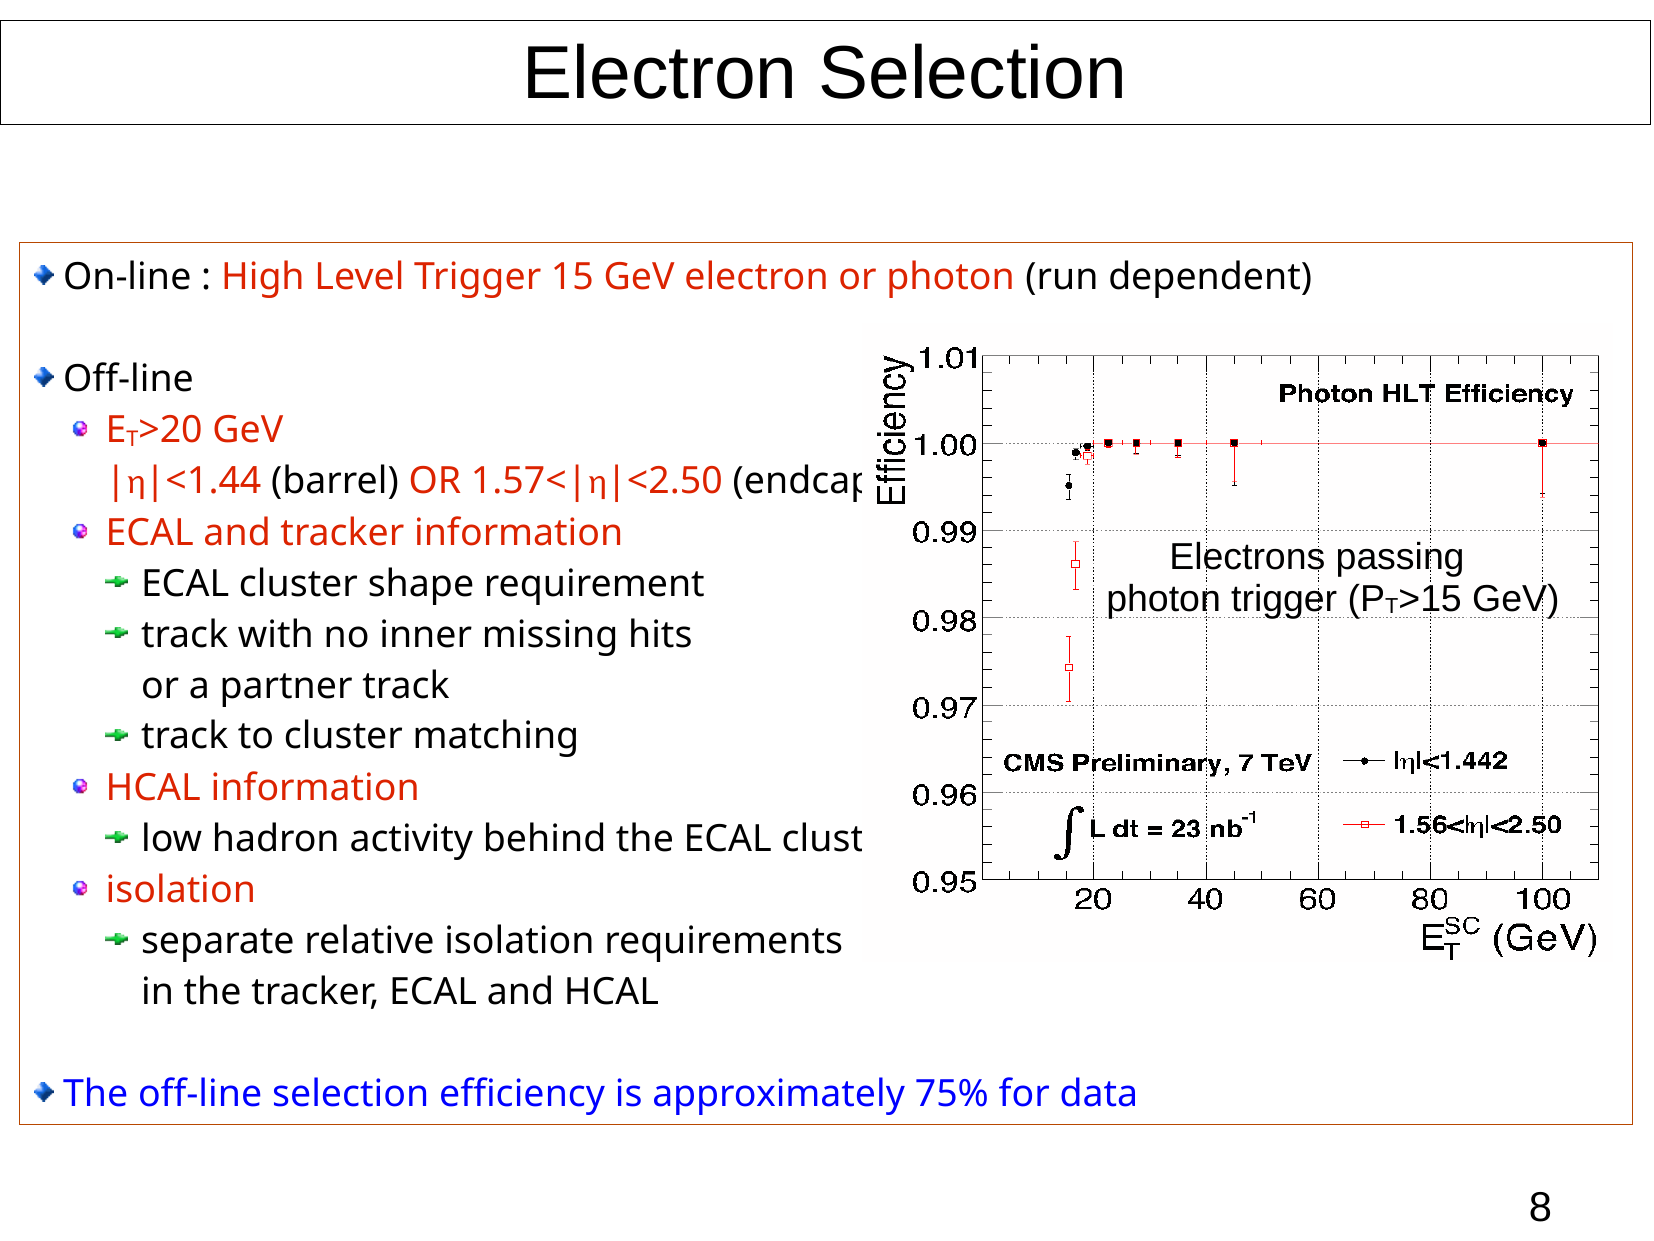

# Electron Selection
 On-line : High Level Trigger 15 GeV electron or photon (run dependent)
 Off-line
ET>20 GeV
||<1.44 (barrel) OR 1.57<||<2.50 (endcap)
ECAL and tracker information
ECAL cluster shape requirement
track with no inner missing hits
or a partner track
track to cluster matching
HCAL information
low hadron activity behind the ECAL cluster
isolation
separate relative isolation requirements
in the tracker, ECAL and HCAL
 The off-line selection efficiency is approximately 75% for data
 Electrons passing
photon trigger (PT>15 GeV)
Samples to be used for ICHEP (probably)
/Mu/Run2010A-Jun14thReReco_v1/RECO
/MinimumBias/Commissioning10-Jun14thReReco_v1/RECO
/Mu/Run2010A-PromptReco-vx/RECO (v =2,4; "2" and "4" are CMSSW_3_6_1_X )
Requiring two global muons
with the Pt >20 GeV, |eta| < 2.1 and isolation cut (trkIso<3.0), and
60<M<120 GeV. HLT_Mu9 is also applied.
From tag and probe :
iso efficiency: 0.9875 +/- 0.0006
eff StandAlone (after Isocut) : 0.9869+/-0.0007
eff Tracker (after Isocut) : 0.9992+/-0.0002
the combined efficiency (from both muons) : eff = (eff_sta * eff_trk * eff_iso)^2
Samples to be used for ICHEP (probably)
/Mu/Run2010A-Jun14thReReco_v1/RECO
/MinimumBias/Commissioning10-Jun14thReReco_v1/RECO
/Mu/Run2010A-PromptReco-vx/RECO (v =2,4; "2" and "4" are CMSSW_3_6_1_X )
Requiring two global muons
with the Pt >20 GeV, |eta| < 2.1 and isolation cut (trkIso<3.0), and
60<M<120 GeV. HLT_Mu9 is also applied.
From tag and probe :
iso efficiency: 0.9875 +/- 0.0006
eff StandAlone (after Isocut) : 0.9869+/-0.0007
eff Tracker (after Isocut) : 0.9992+/-0.0002
the combined efficiency (from both muons) : eff = (eff_sta * eff_trk * eff_iso)^2